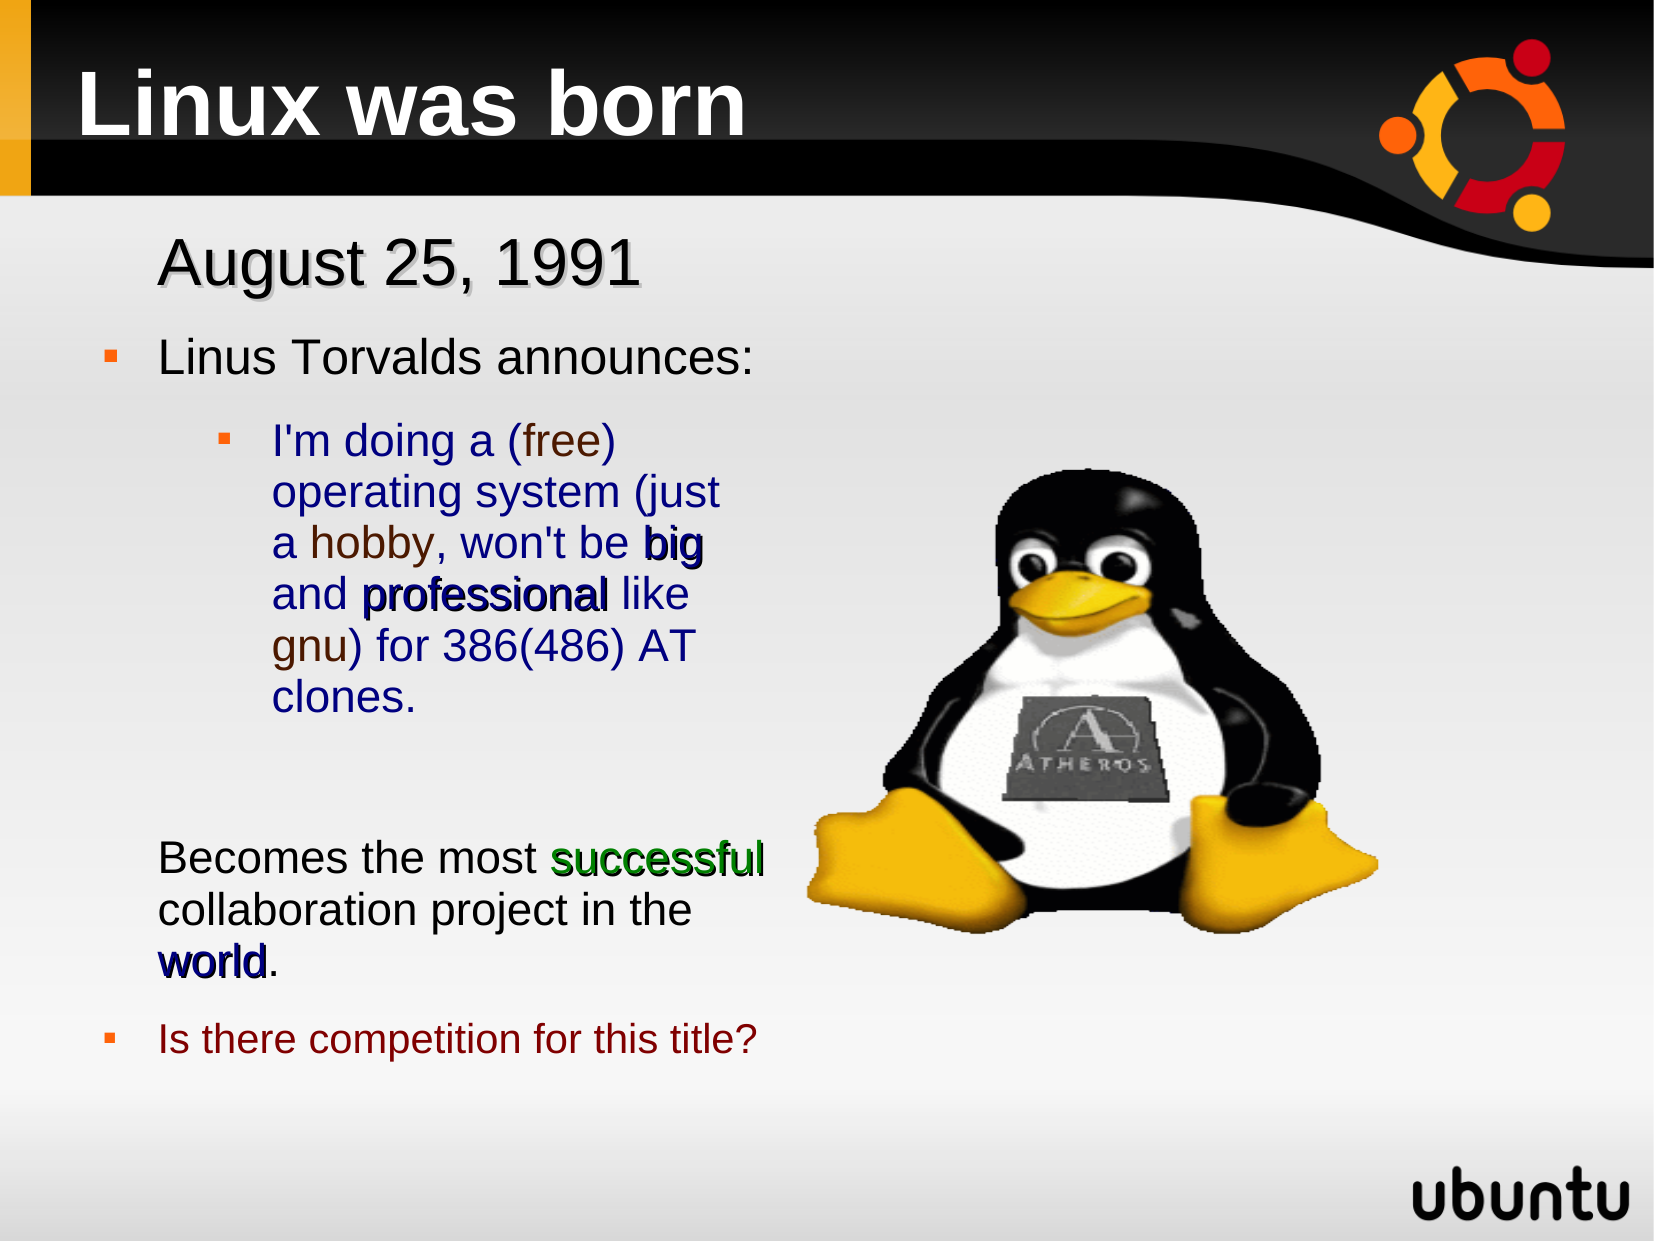

# Linux was born
August 25, 1991
Linus Torvalds announces:
I'm doing a (free) operating system (just a hobby, won't be big and professional like gnu) for 386(486) AT clones.
Becomes the most successful collaboration project in the world.
Is there competition for this title?